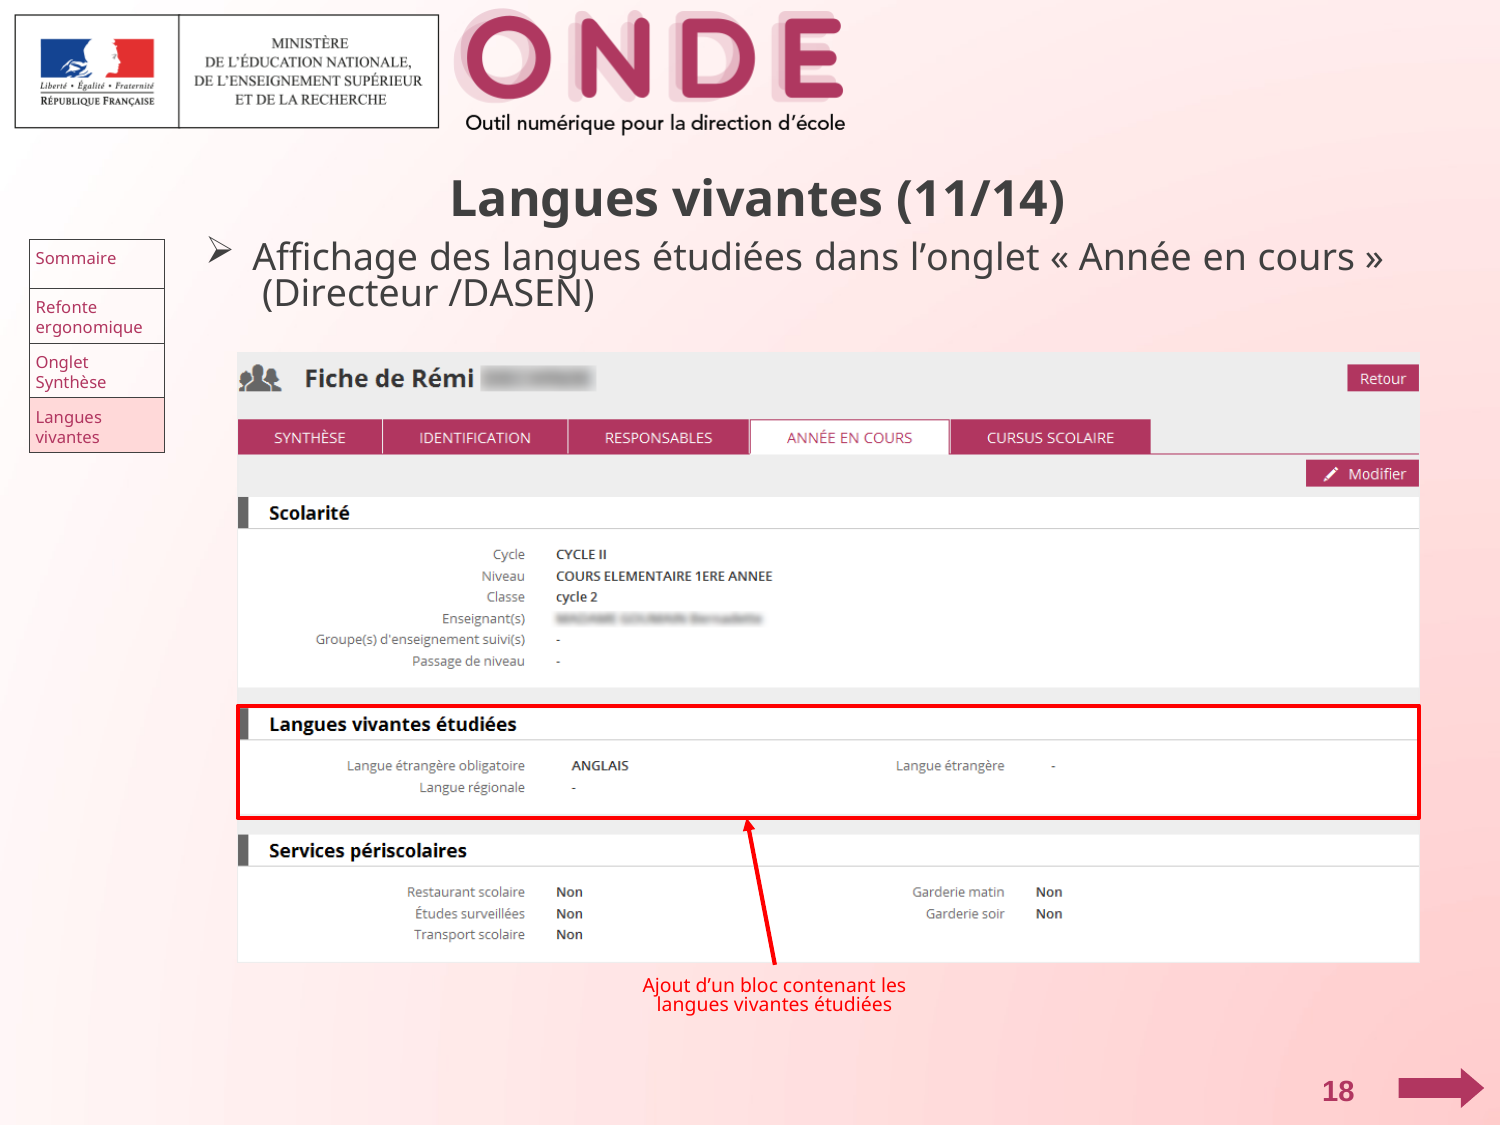

Langues vivantes (11/14)
Affichage des langues étudiées dans l’onglet « Année en cours » (Directeur /DASEN)
| Sommaire |
| --- |
| Refonte ergonomique |
| Onglet Synthèse |
| Langues vivantes |
Ajout d’un bloc contenant les langues vivantes étudiées